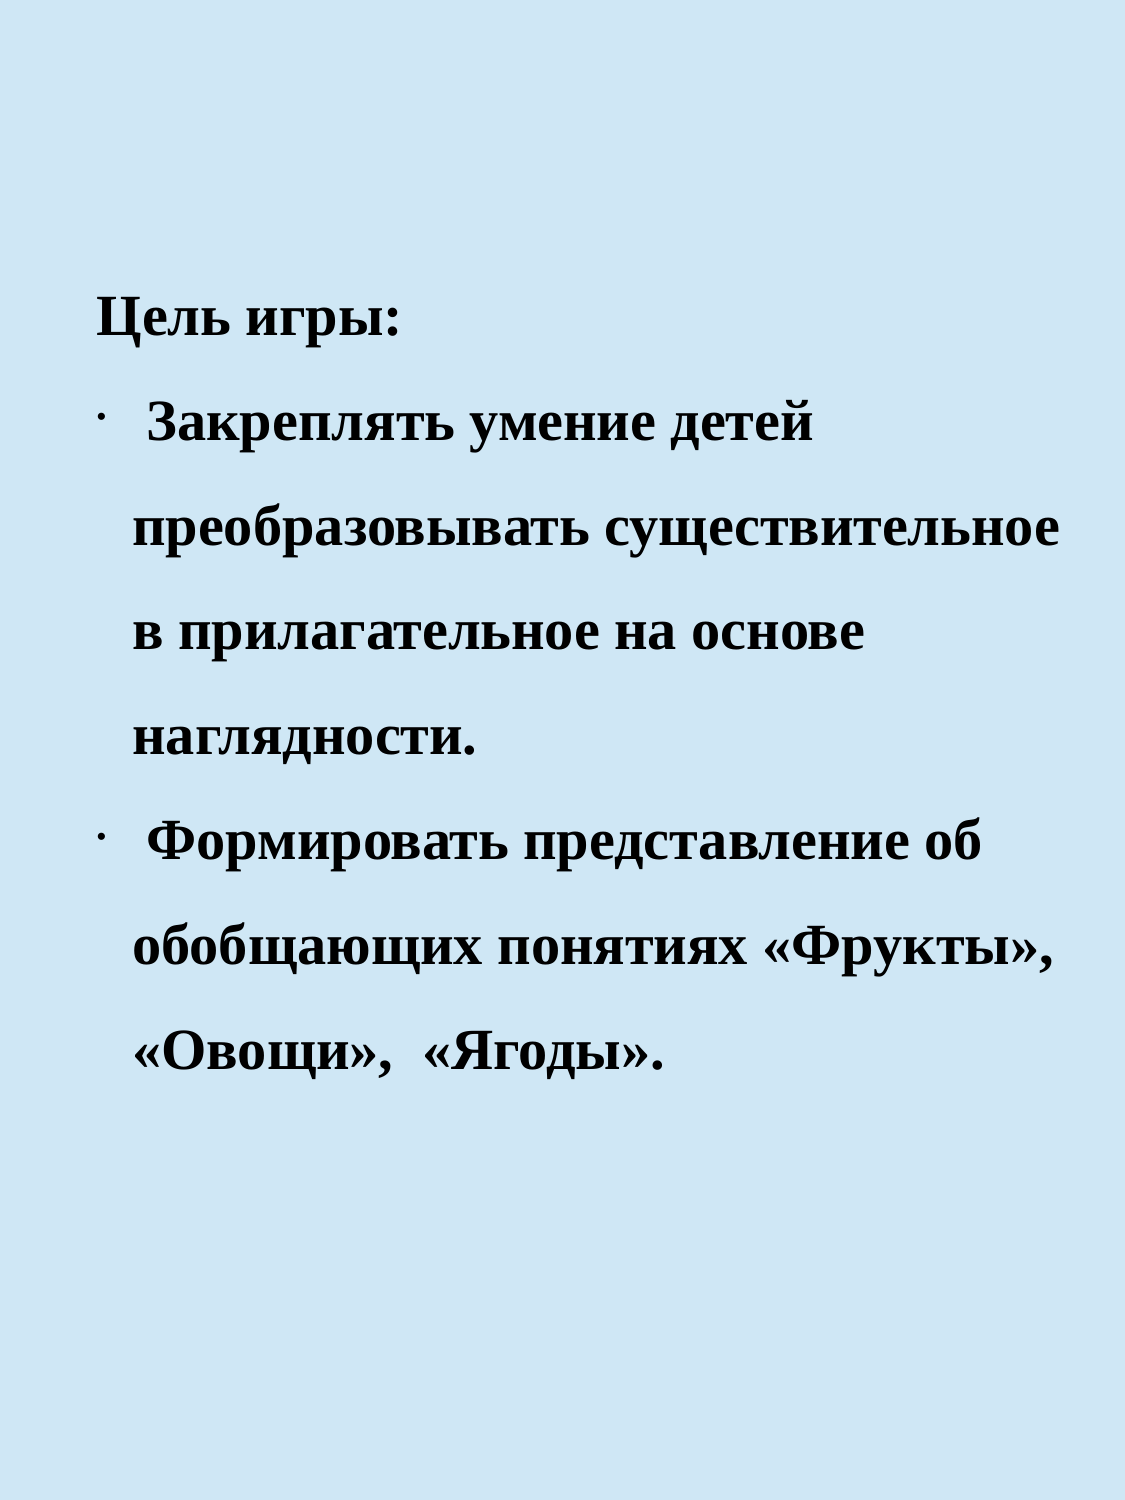

Цель игры:
 Закреплять умение детей преобразовывать существительное в прилагательное на основе наглядности.
 Формировать представление об обобщающих понятиях «Фрукты», «Овощи», «Ягоды».